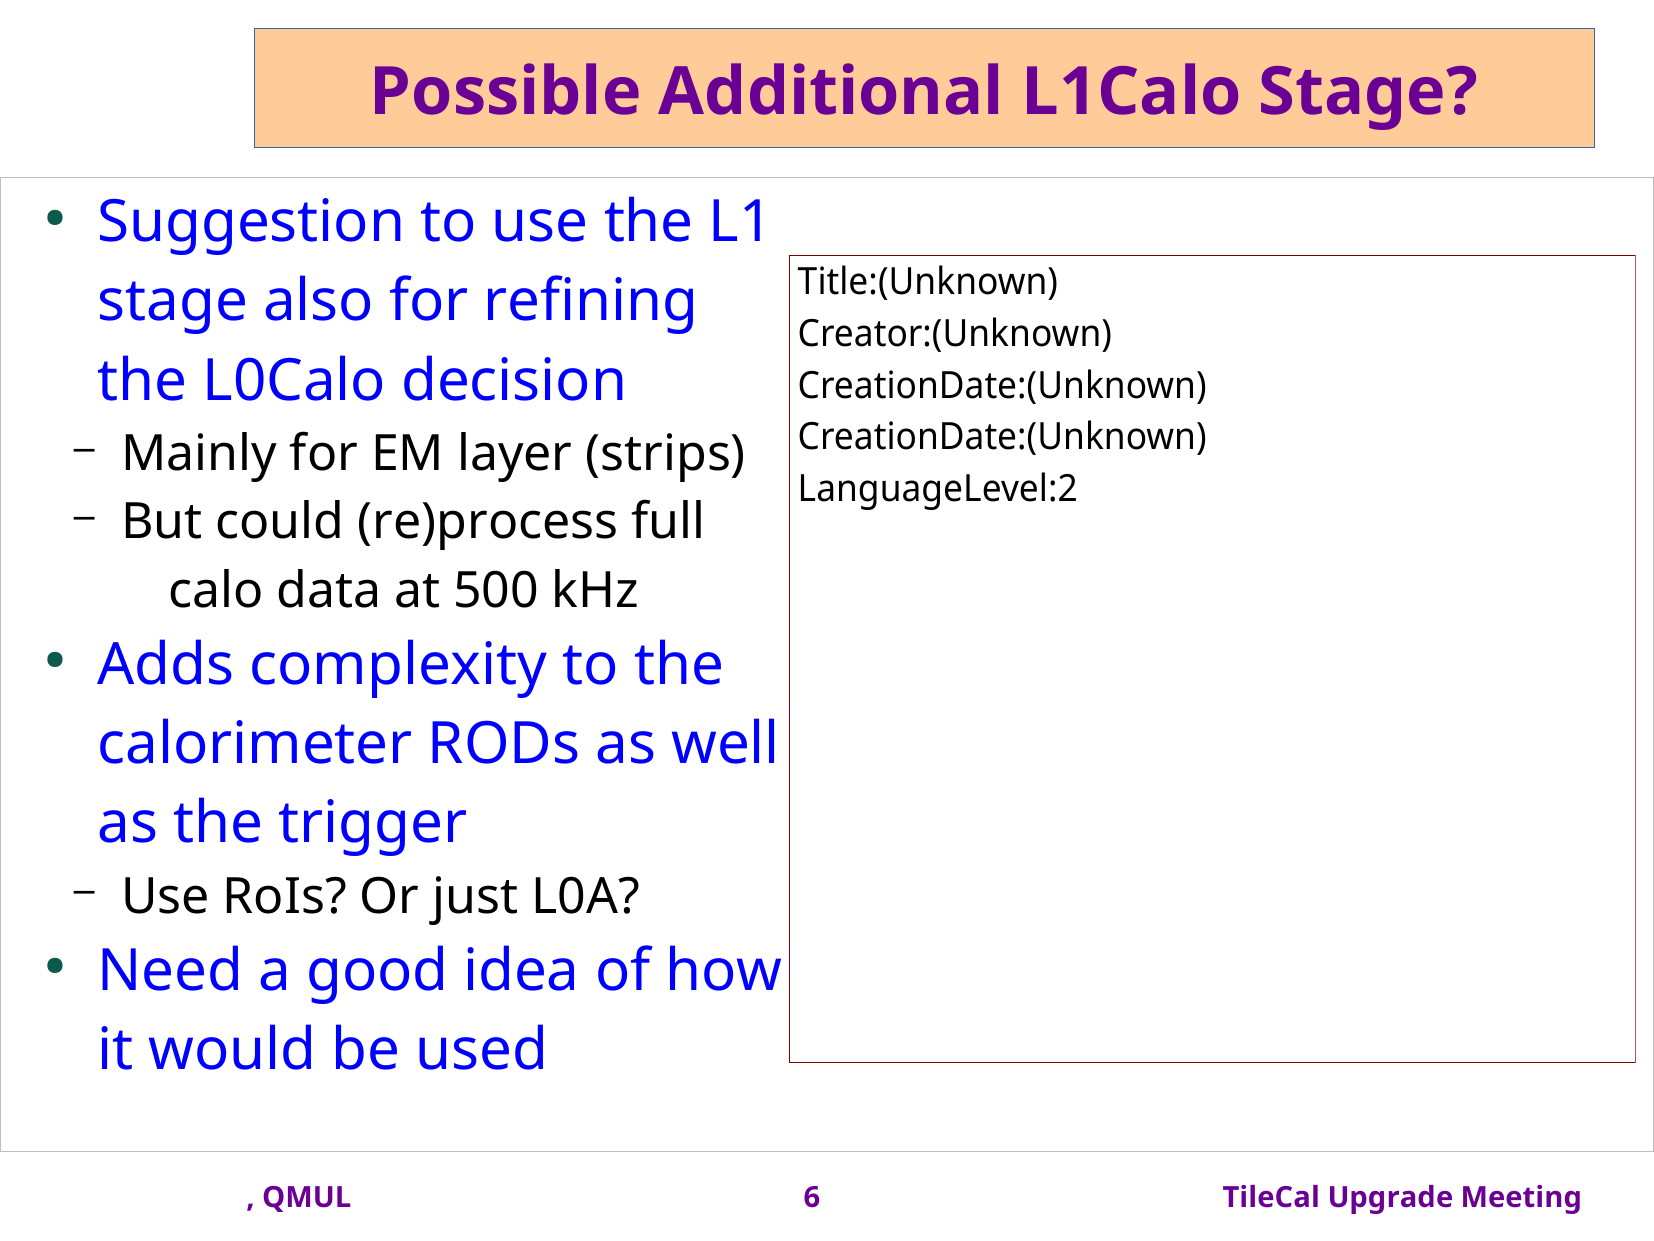

# Possible Additional L1Calo Stage?
Suggestion to use the L1 stage also for refining the L0Calo decision
Mainly for EM layer (strips)
But could (re)process full calo data at 500 kHz
Adds complexity to the calorimeter RODs as well as the trigger
Use RoIs? Or just L0A?
Need a good idea of how it would be used